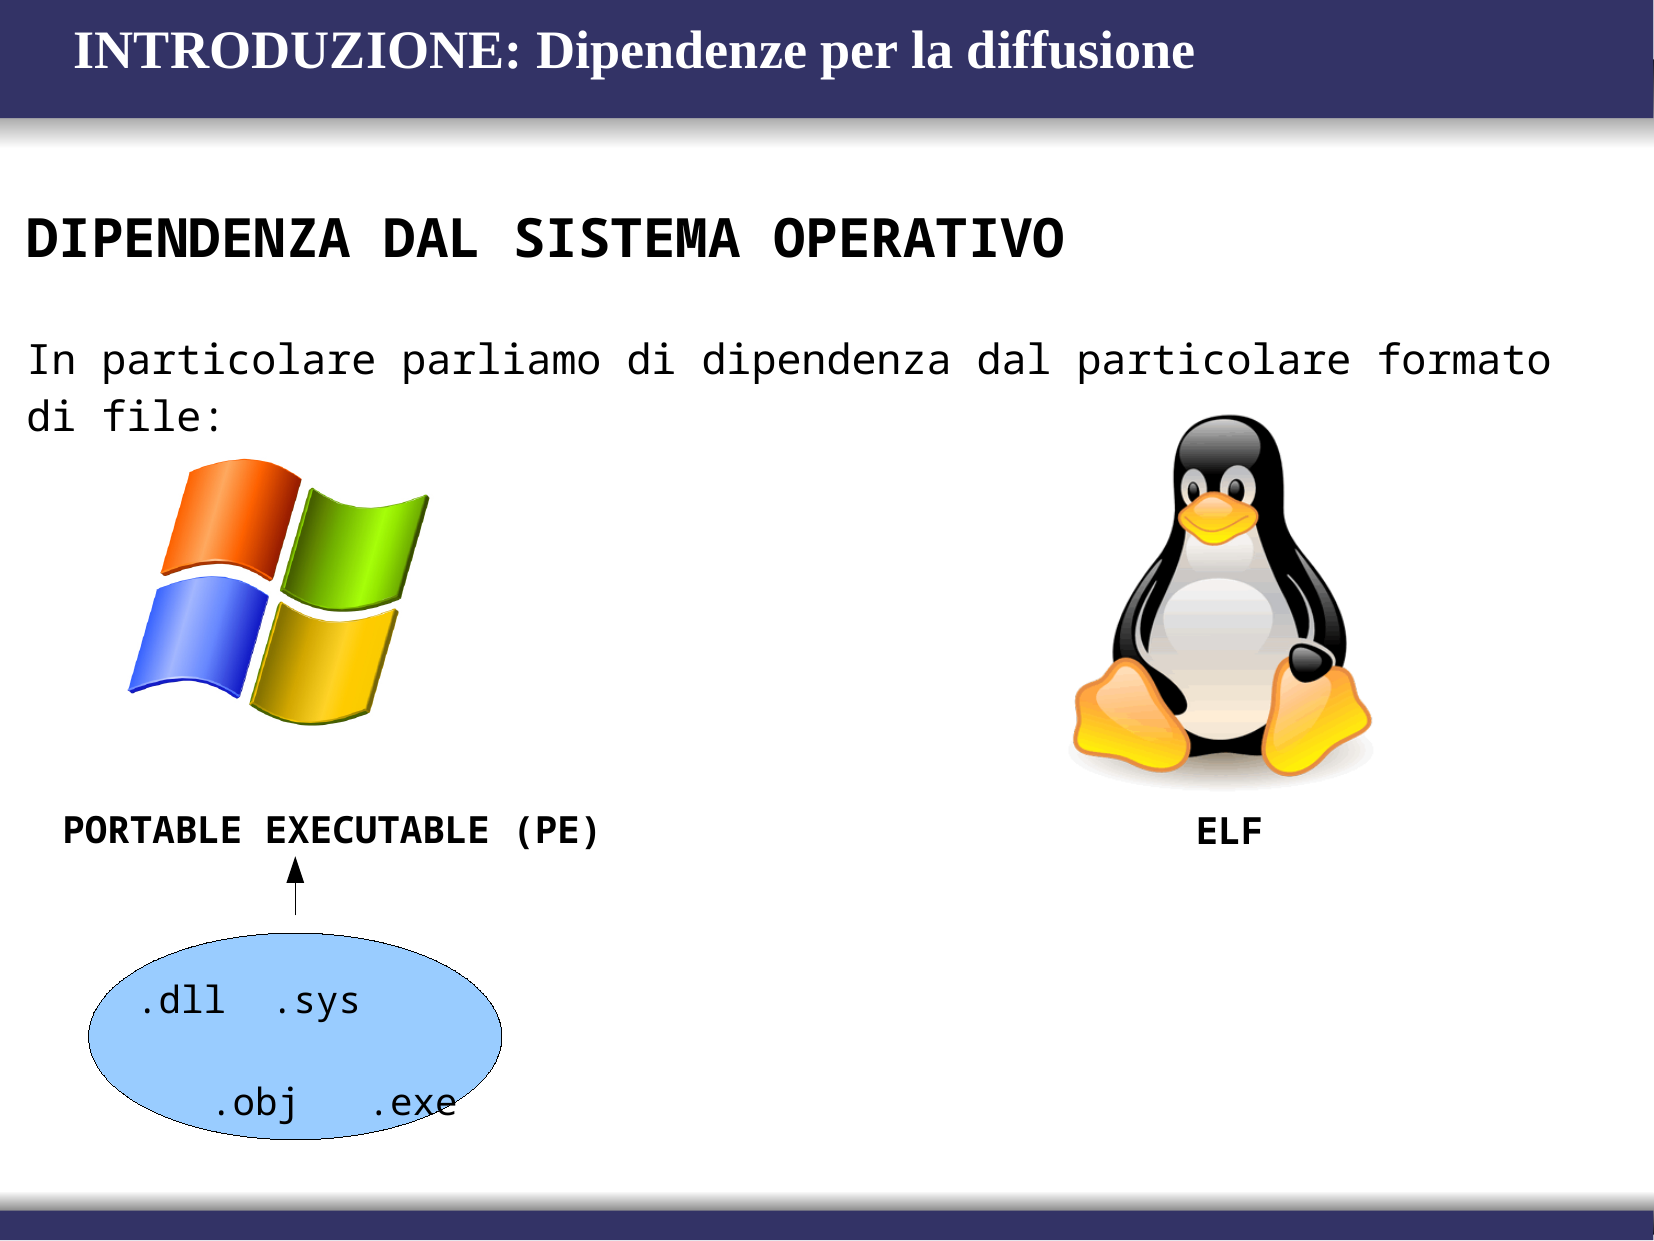

INTRODUZIONE: Dipendenze per la diffusione
DIPENDENZA DAL SISTEMA OPERATIVO
In particolare parliamo di dipendenza dal particolare formato di file:
PORTABLE EXECUTABLE (PE)
ELF
.dll .sys
	.obj .exe